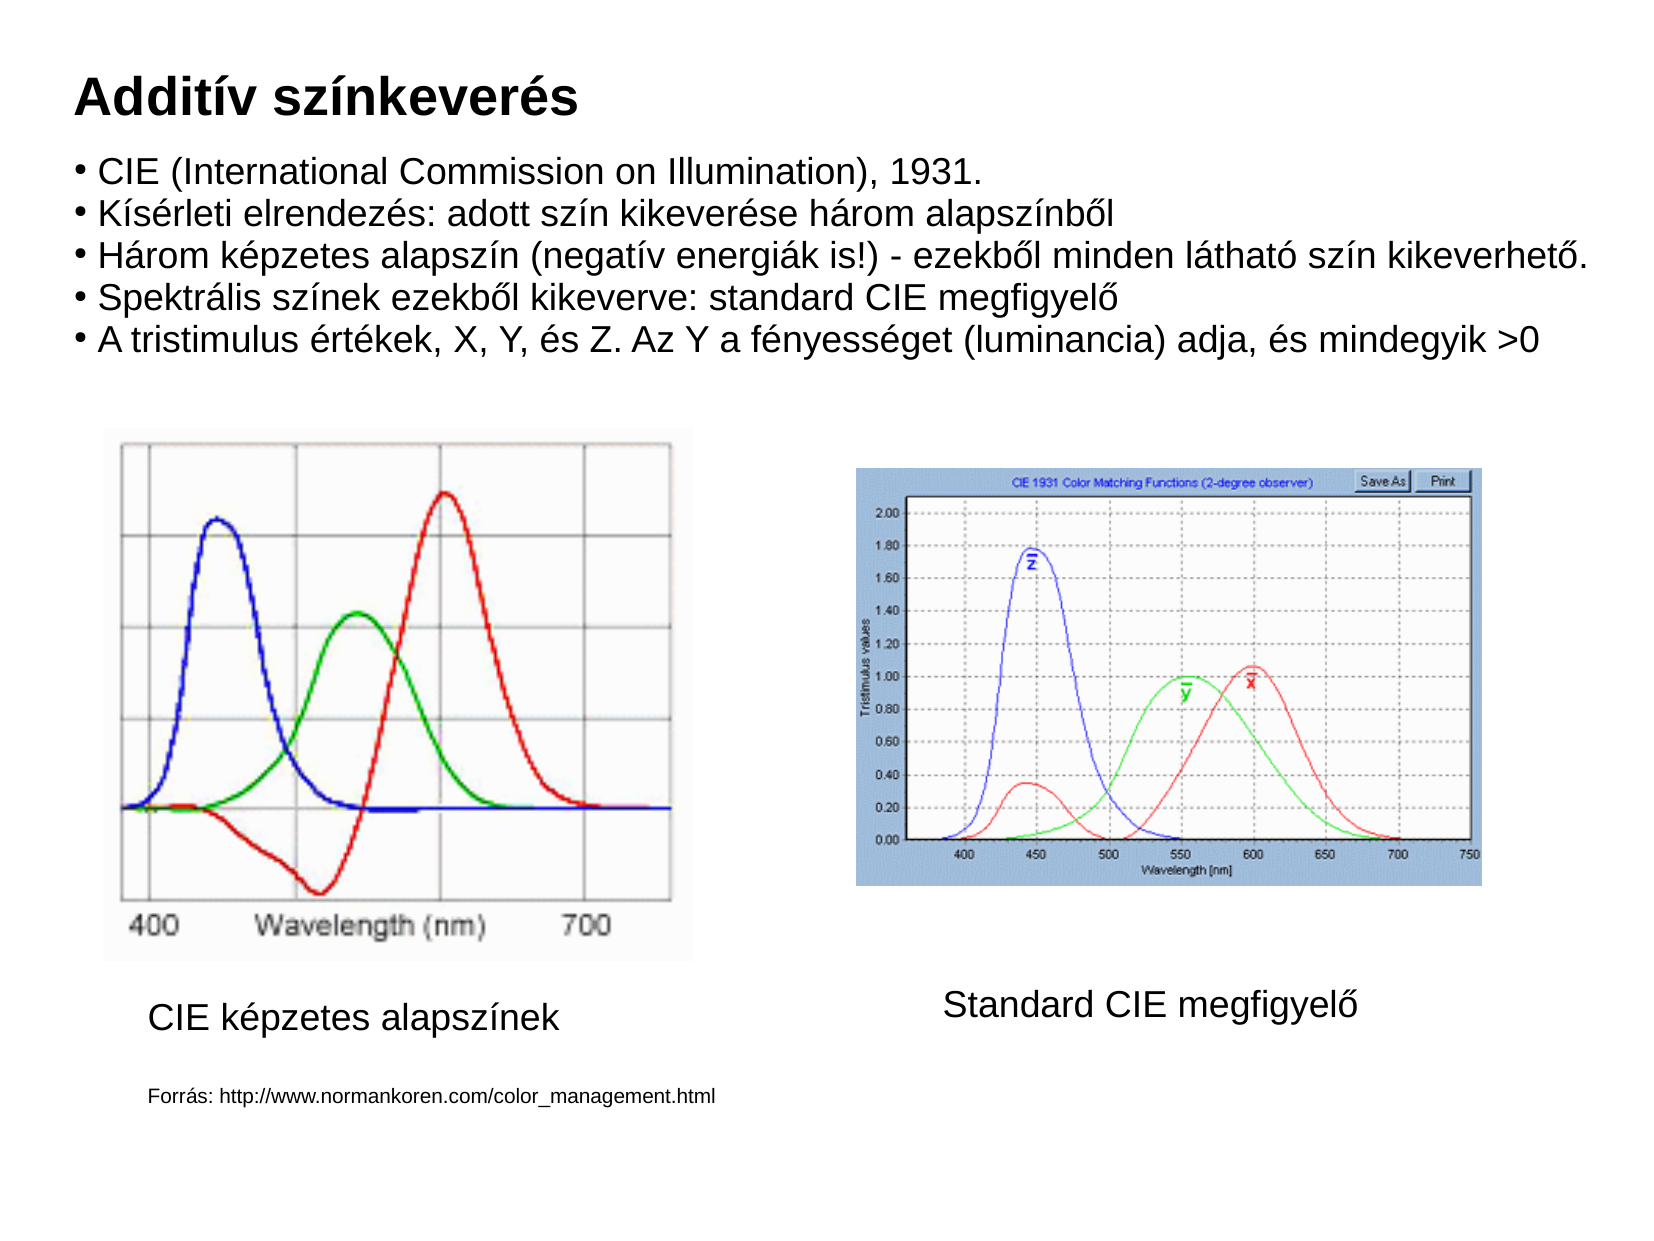

Additív színkeverés
 CIE (International Commission on Illumination), 1931.
 Kísérleti elrendezés: adott szín kikeverése három alapszínből
 Három képzetes alapszín (negatív energiák is!) - ezekből minden látható szín kikeverhető.
 Spektrális színek ezekből kikeverve: standard CIE megfigyelő
 A tristimulus értékek, X, Y, és Z. Az Y a fényességet (luminancia) adja, és mindegyik >0
Standard CIE megfigyelő
CIE képzetes alapszínek
Forrás: http://www.normankoren.com/color_management.html